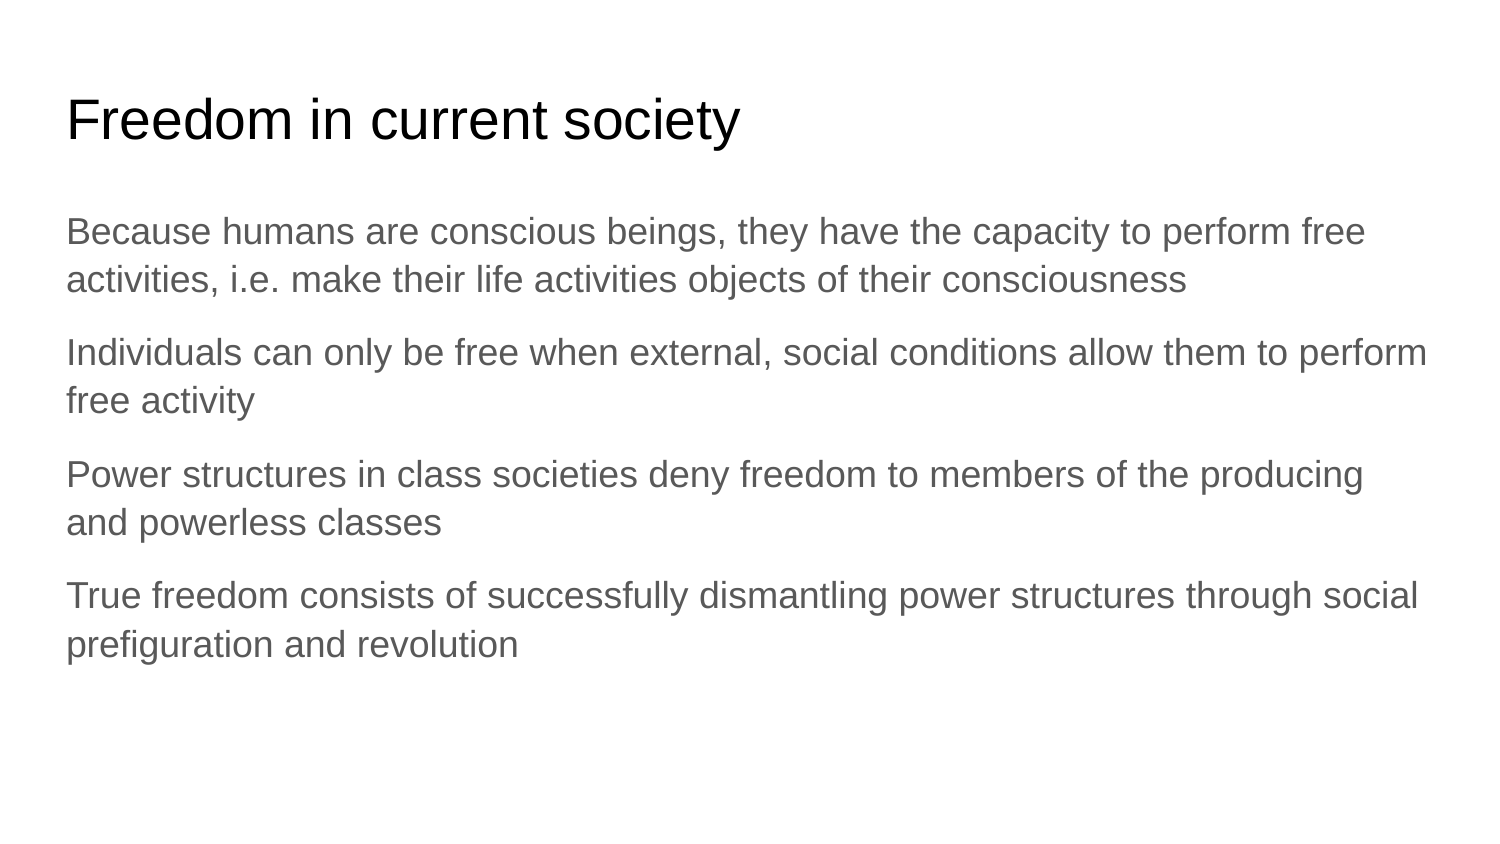

# Freedom in current society
Because humans are conscious beings, they have the capacity to perform free activities, i.e. make their life activities objects of their consciousness
Individuals can only be free when external, social conditions allow them to perform free activity
Power structures in class societies deny freedom to members of the producing and powerless classes
True freedom consists of successfully dismantling power structures through social prefiguration and revolution